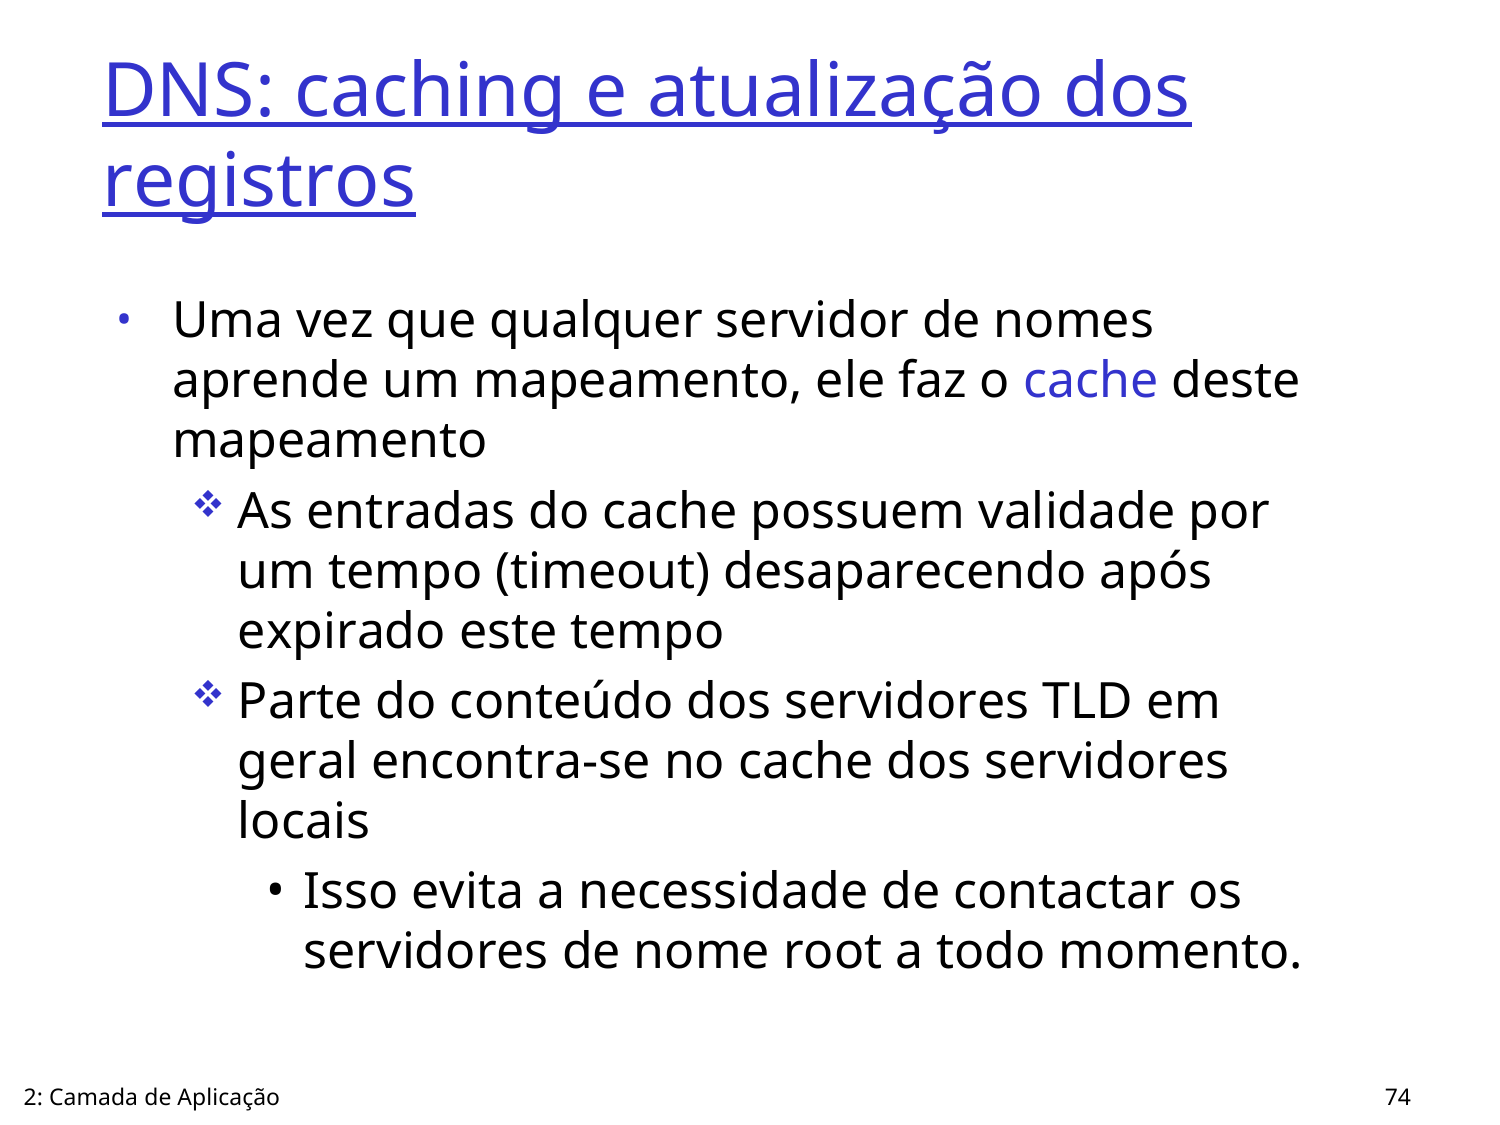

# DNS: caching e atualização dos registros
Uma vez que qualquer servidor de nomes aprende um mapeamento, ele faz o cache deste mapeamento
As entradas do cache possuem validade por um tempo (timeout) desaparecendo após expirado este tempo
Parte do conteúdo dos servidores TLD em geral encontra-se no cache dos servidores locais
Isso evita a necessidade de contactar os servidores de nome root a todo momento.
74